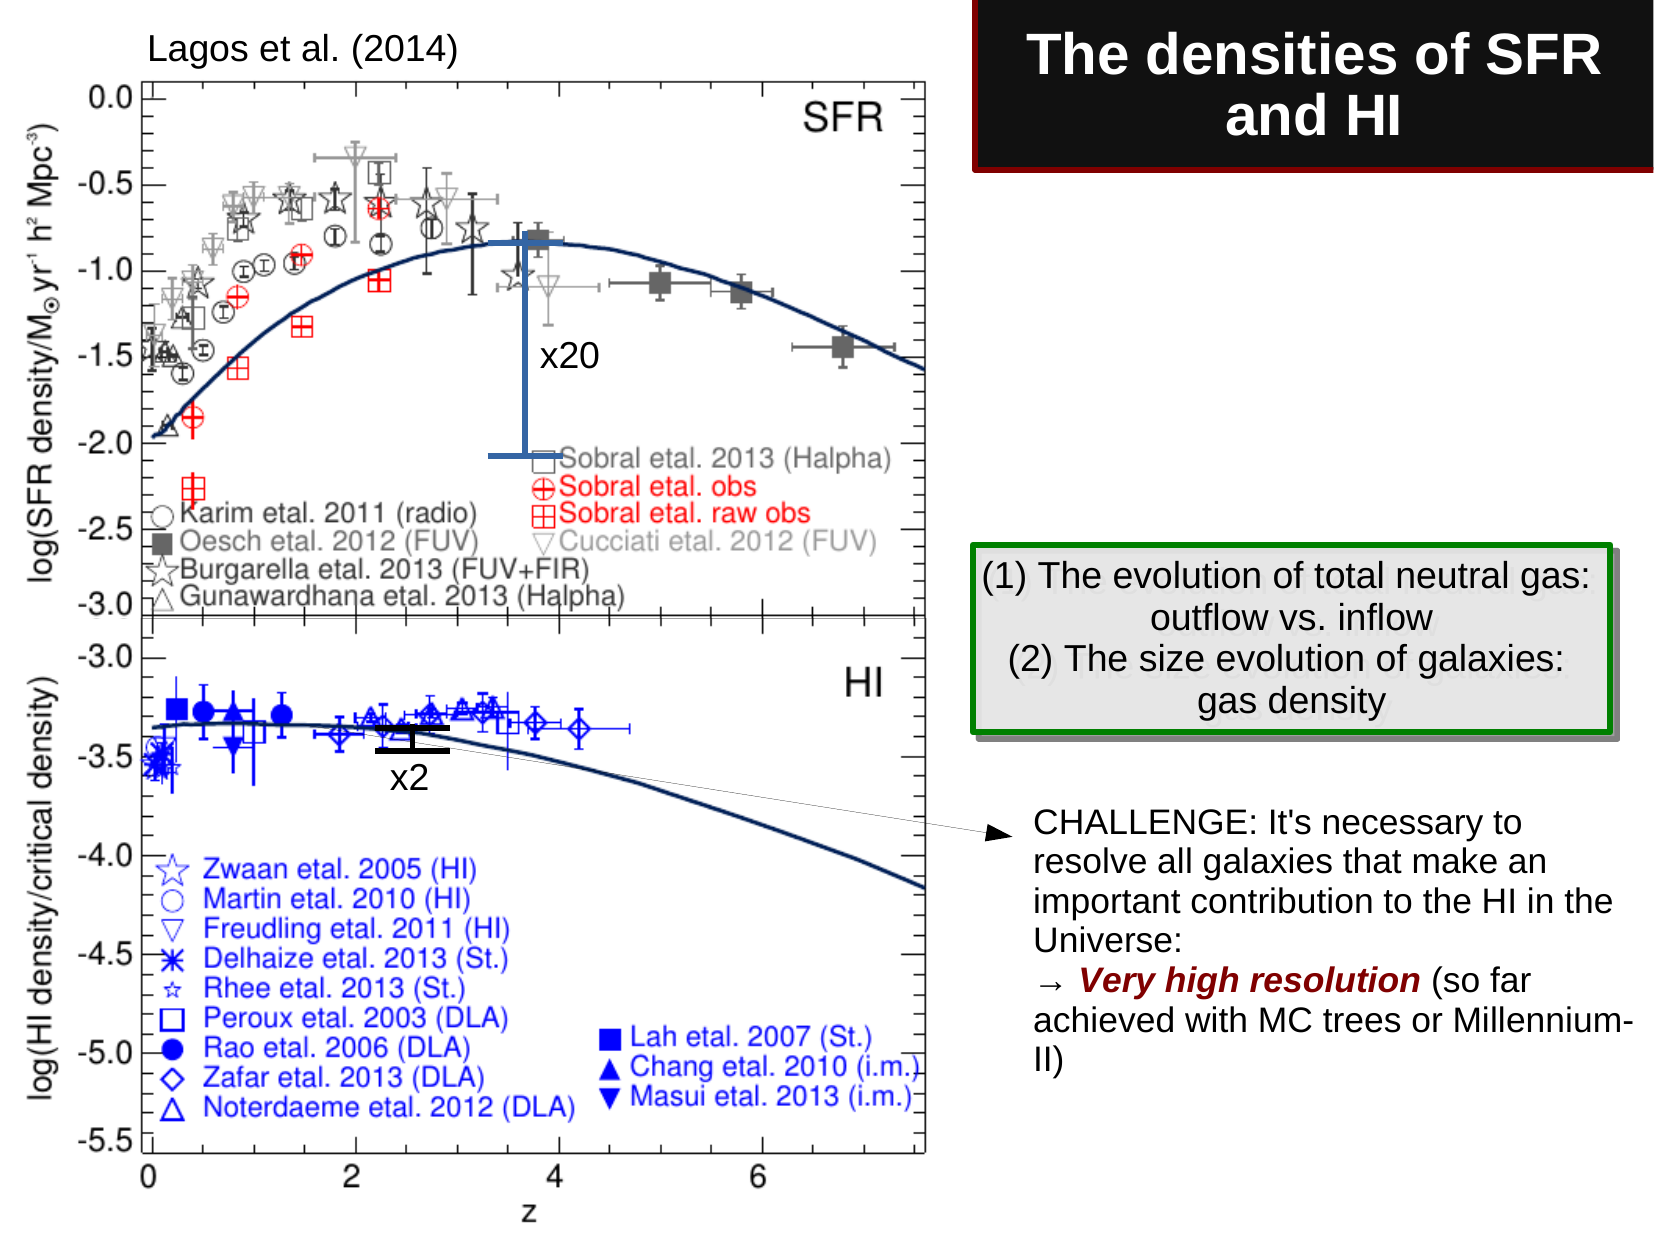

Lagos et al. (2014)
# The densities of SFR and HI
x20
(1) The evolution of total neutral gas:
outflow vs. inflow
(2) The size evolution of galaxies:
gas density
x2
CHALLENGE: It's necessary to resolve all galaxies that make an important contribution to the HI in the Universe:
→ Very high resolution (so far achieved with MC trees or Millennium-II)